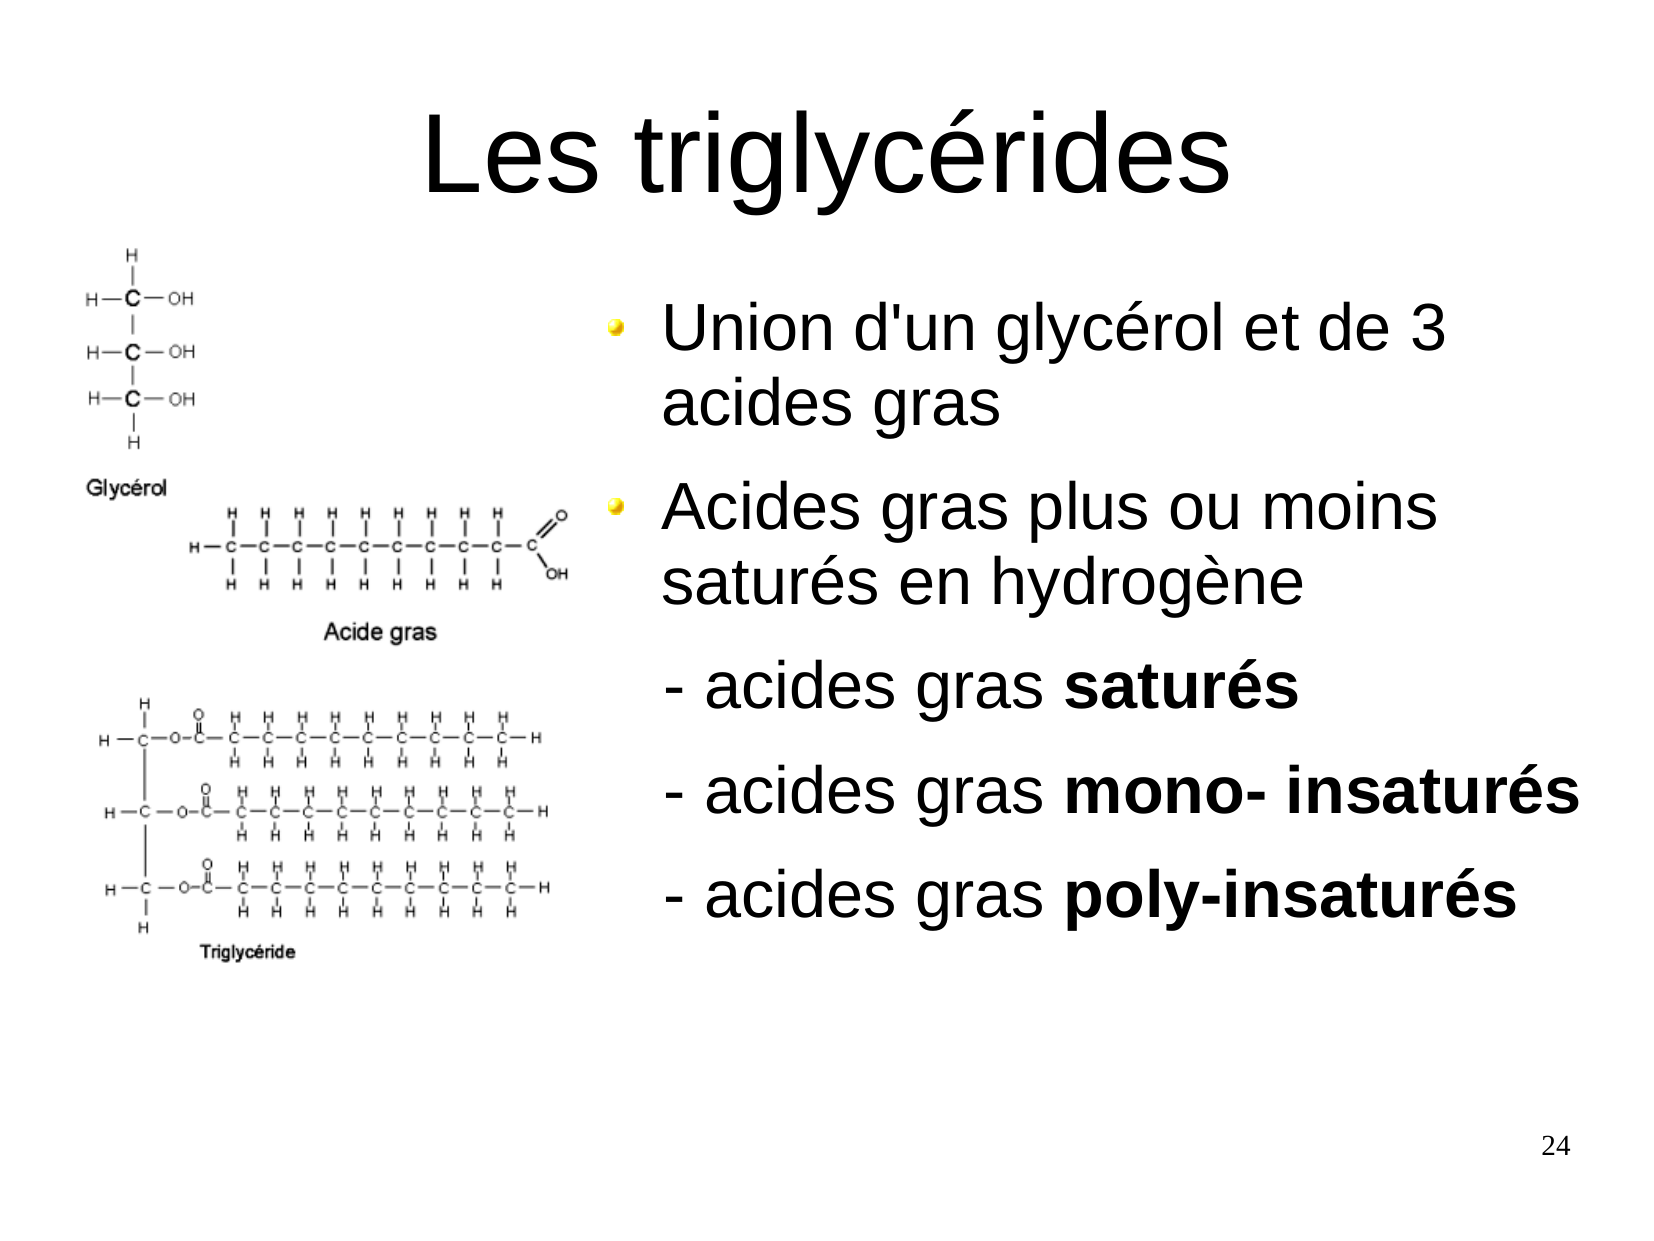

# Les triglycérides
Union d'un glycérol et de 3 acides gras
Acides gras plus ou moins saturés en hydrogène
 - acides gras saturés
 - acides gras mono- insaturés
 - acides gras poly-insaturés
24